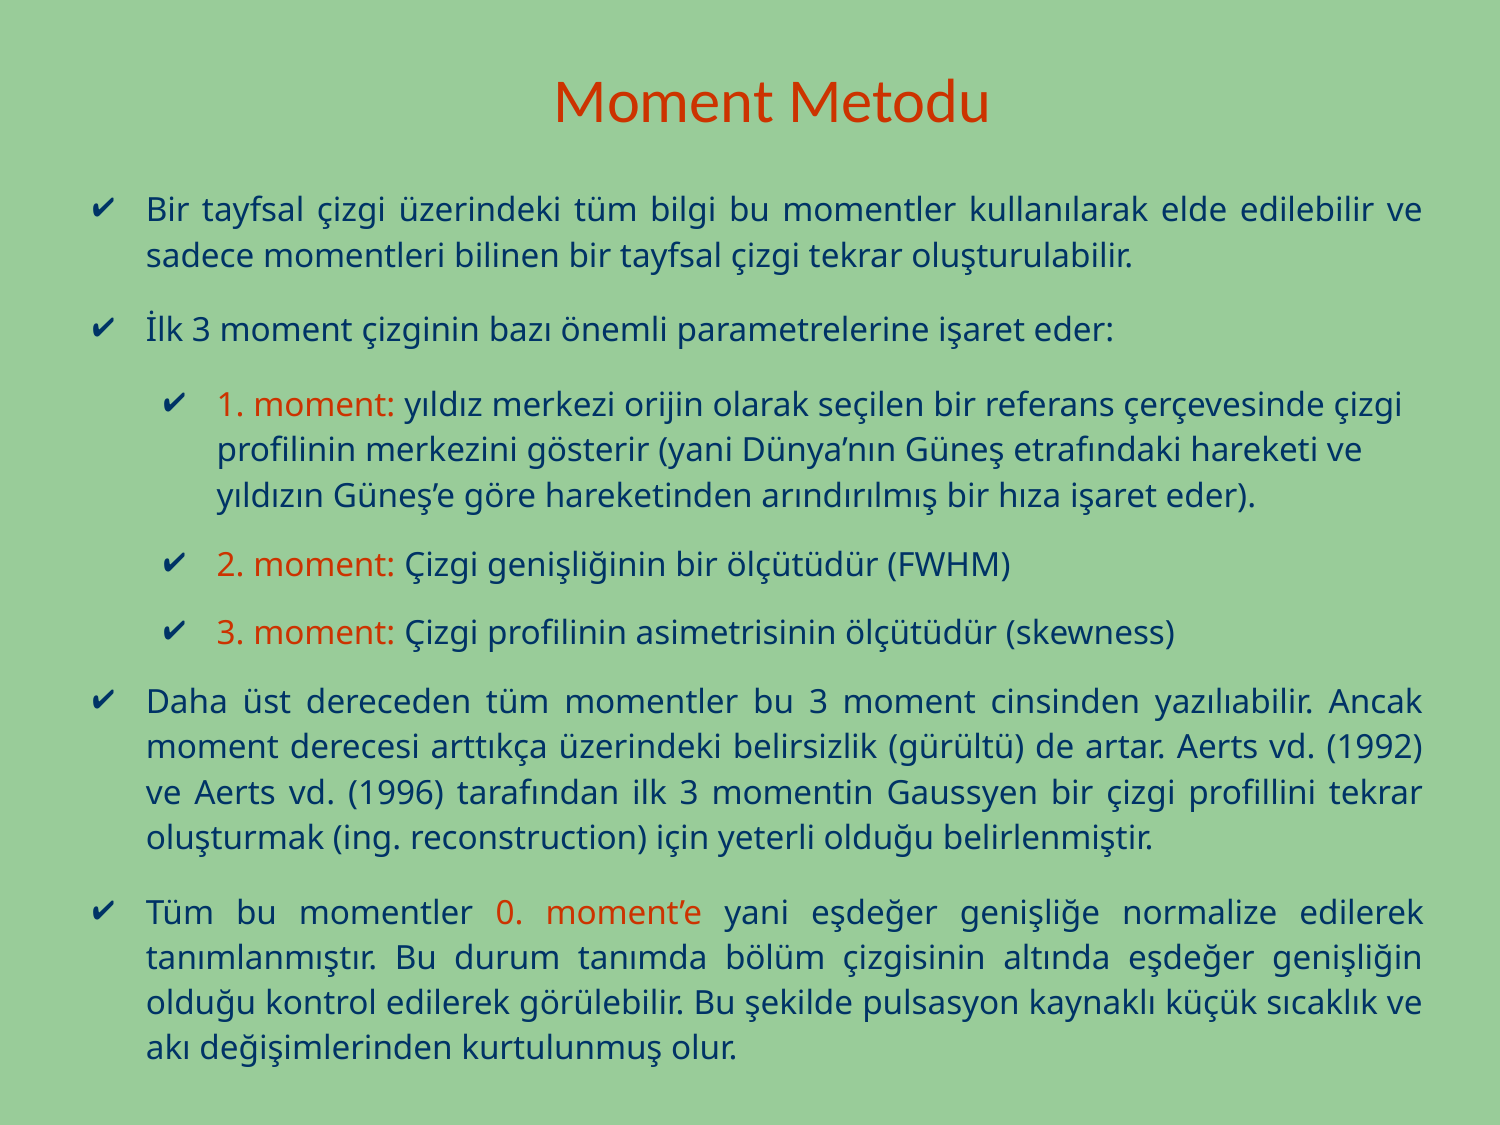

# Moment Metodu
Bir tayfsal çizgi üzerindeki tüm bilgi bu momentler kullanılarak elde edilebilir ve sadece momentleri bilinen bir tayfsal çizgi tekrar oluşturulabilir.
İlk 3 moment çizginin bazı önemli parametrelerine işaret eder:
1. moment: yıldız merkezi orijin olarak seçilen bir referans çerçevesinde çizgi profilinin merkezini gösterir (yani Dünya’nın Güneş etrafındaki hareketi ve yıldızın Güneş’e göre hareketinden arındırılmış bir hıza işaret eder).
2. moment: Çizgi genişliğinin bir ölçütüdür (FWHM)
3. moment: Çizgi profilinin asimetrisinin ölçütüdür (skewness)
Daha üst dereceden tüm momentler bu 3 moment cinsinden yazılıabilir. Ancak moment derecesi arttıkça üzerindeki belirsizlik (gürültü) de artar. Aerts vd. (1992) ve Aerts vd. (1996) tarafından ilk 3 momentin Gaussyen bir çizgi profillini tekrar oluşturmak (ing. reconstruction) için yeterli olduğu belirlenmiştir.
Tüm bu momentler 0. moment’e yani eşdeğer genişliğe normalize edilerek tanımlanmıştır. Bu durum tanımda bölüm çizgisinin altında eşdeğer genişliğin olduğu kontrol edilerek görülebilir. Bu şekilde pulsasyon kaynaklı küçük sıcaklık ve akı değişimlerinden kurtulunmuş olur.